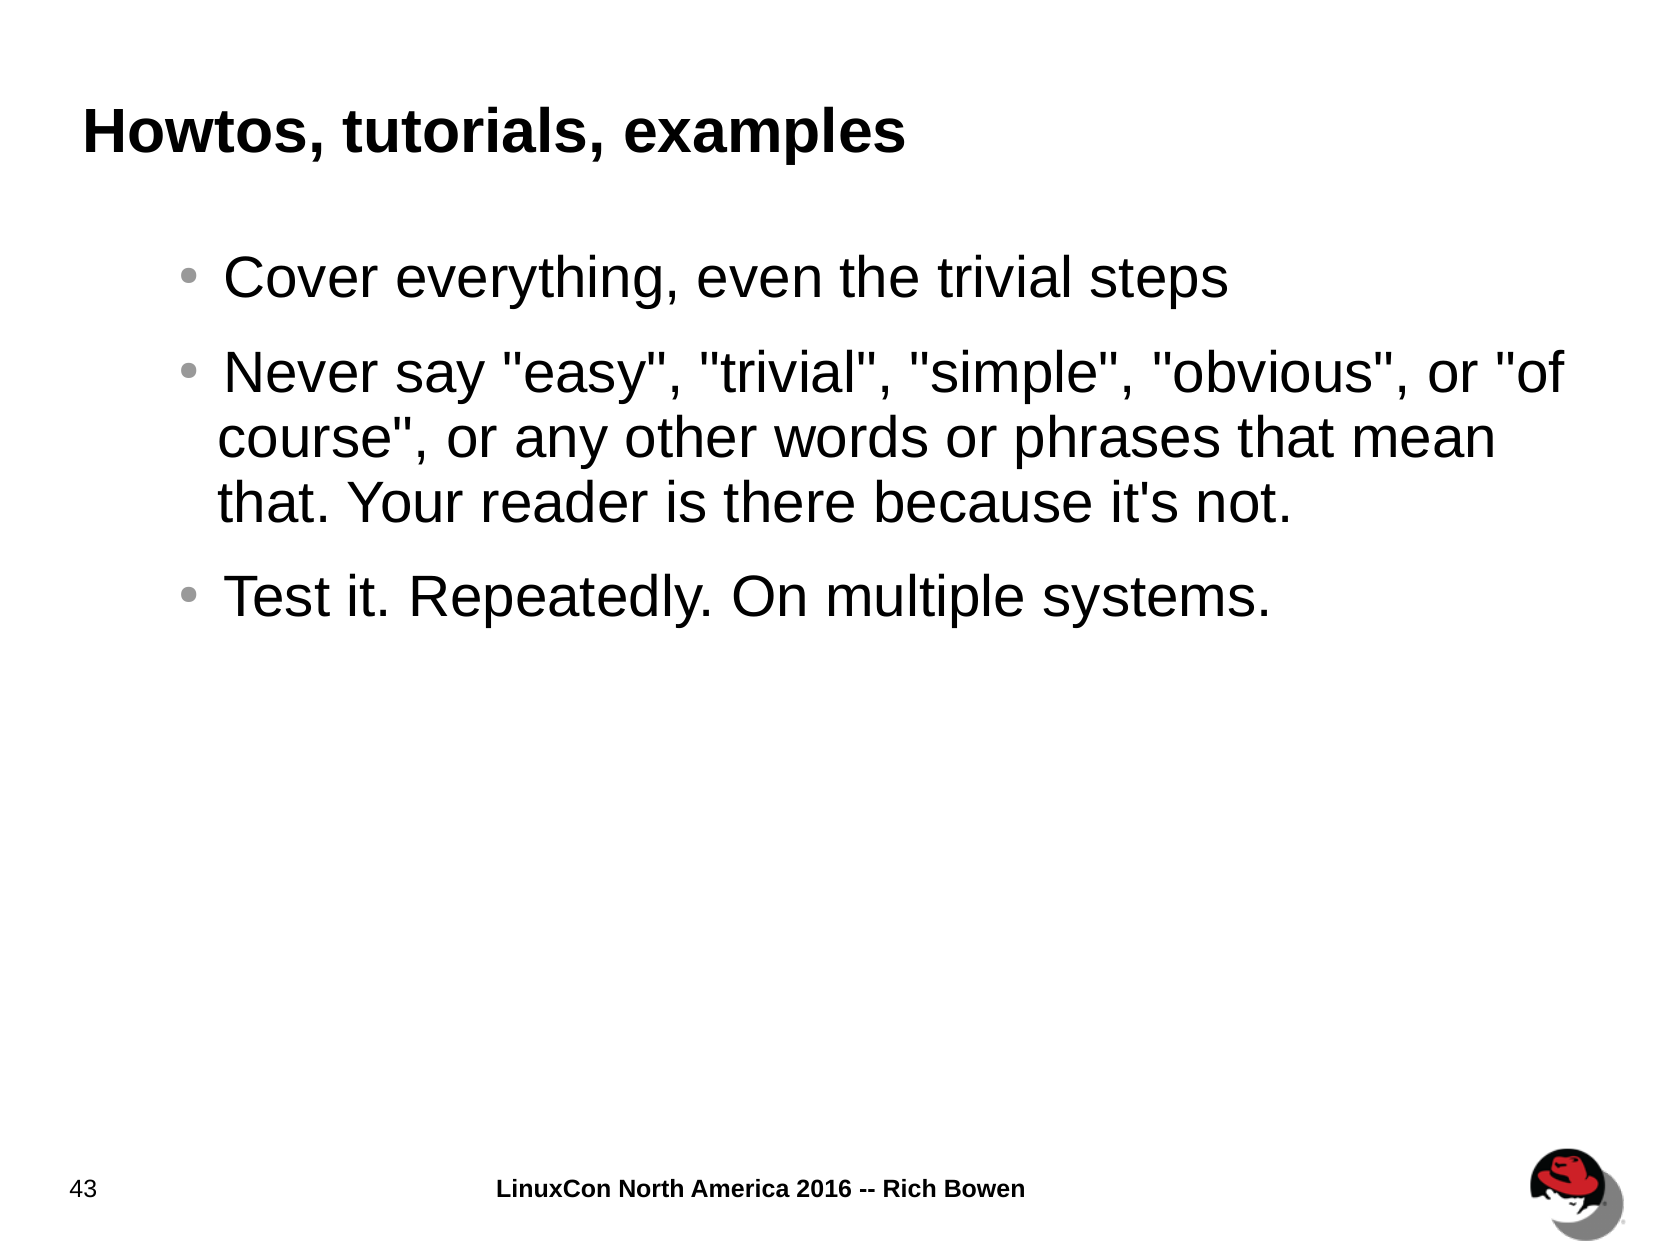

# Howtos, tutorials, examples
Cover everything, even the trivial steps
Never say "easy", "trivial", "simple", "obvious", or "of course", or any other words or phrases that mean that. Your reader is there because it's not.
Test it. Repeatedly. On multiple systems.